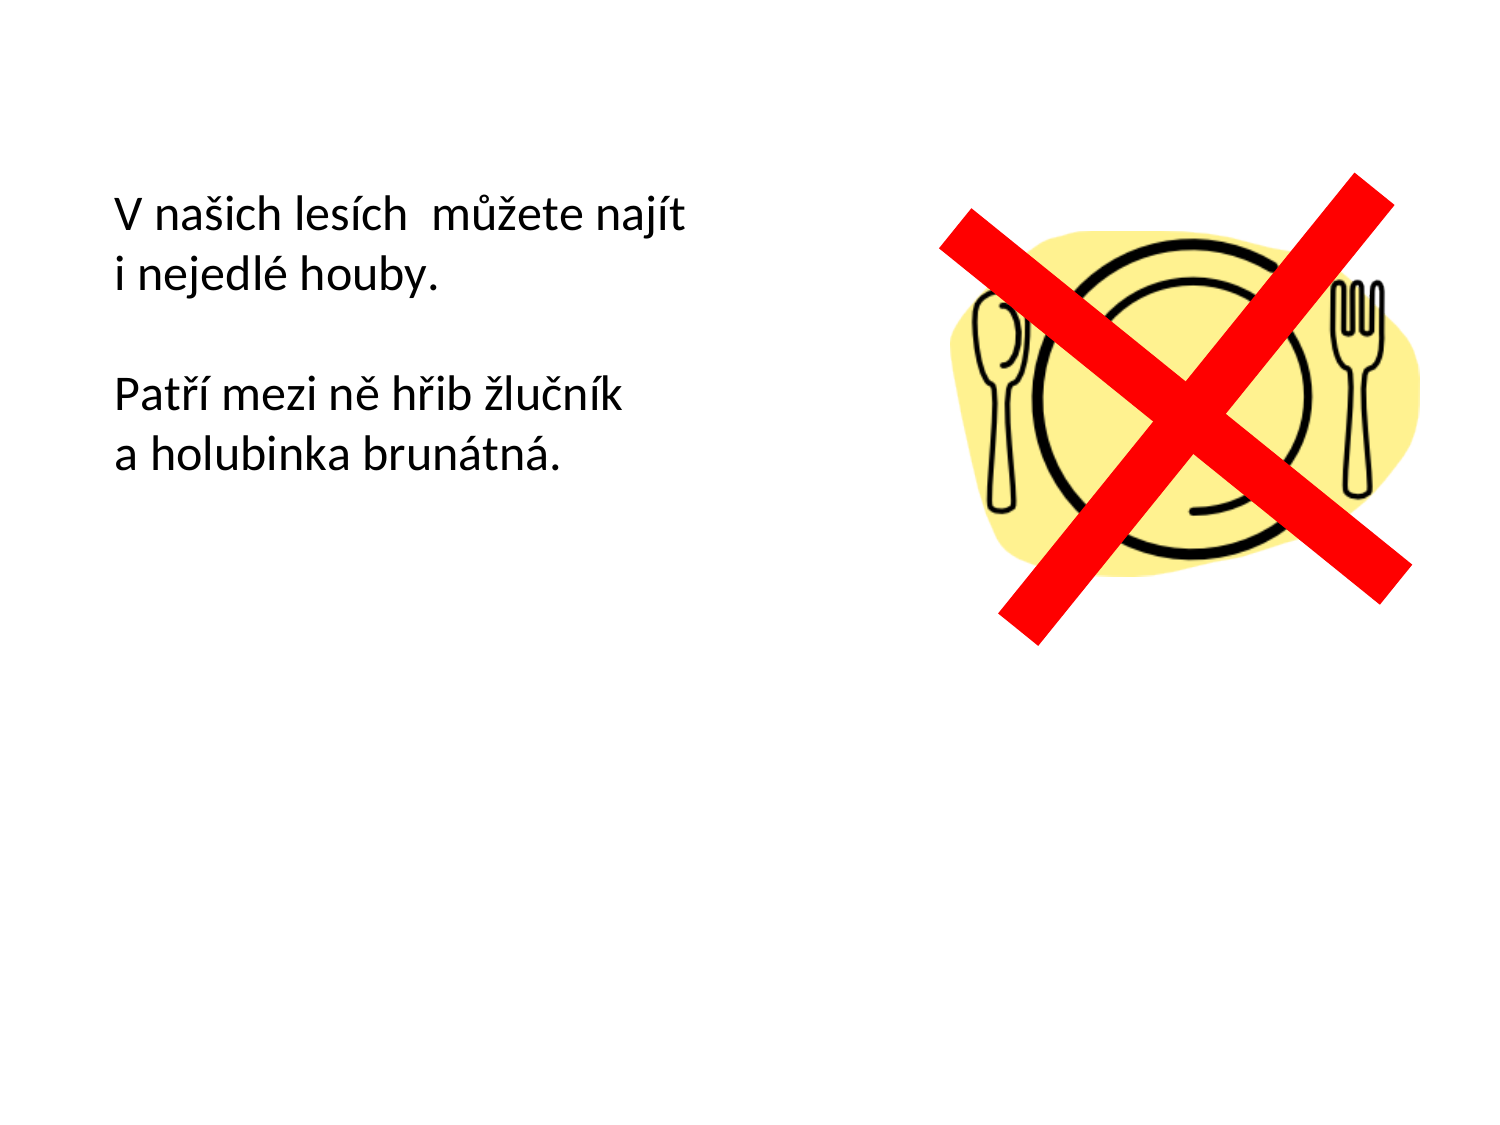

V našich lesích můžete najít
i nejedlé houby.
Patří mezi ně hřib žlučník
a holubinka brunátná.